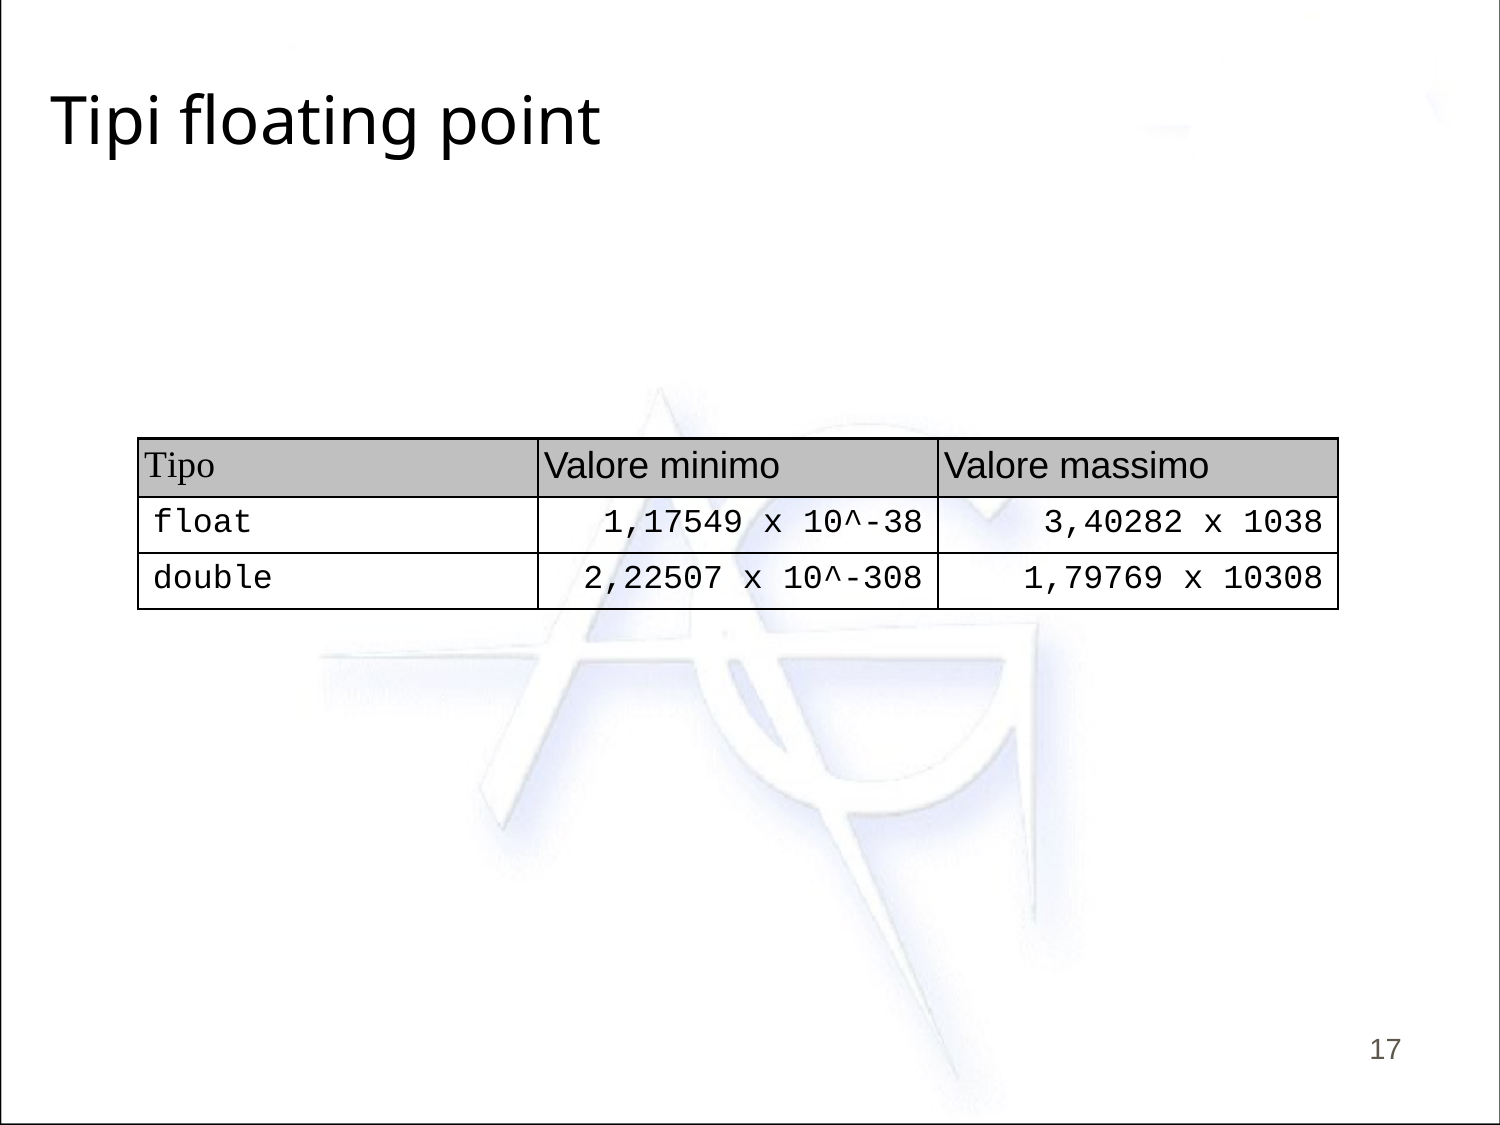

# Tipi floating point
| Tipo | Valore minimo | Valore massimo |
| --- | --- | --- |
| float | 1,17549 x 10^-38 | 3,40282 x 1038 |
| double | 2,22507 x 10^-308 | 1,79769 x 10308 |
17